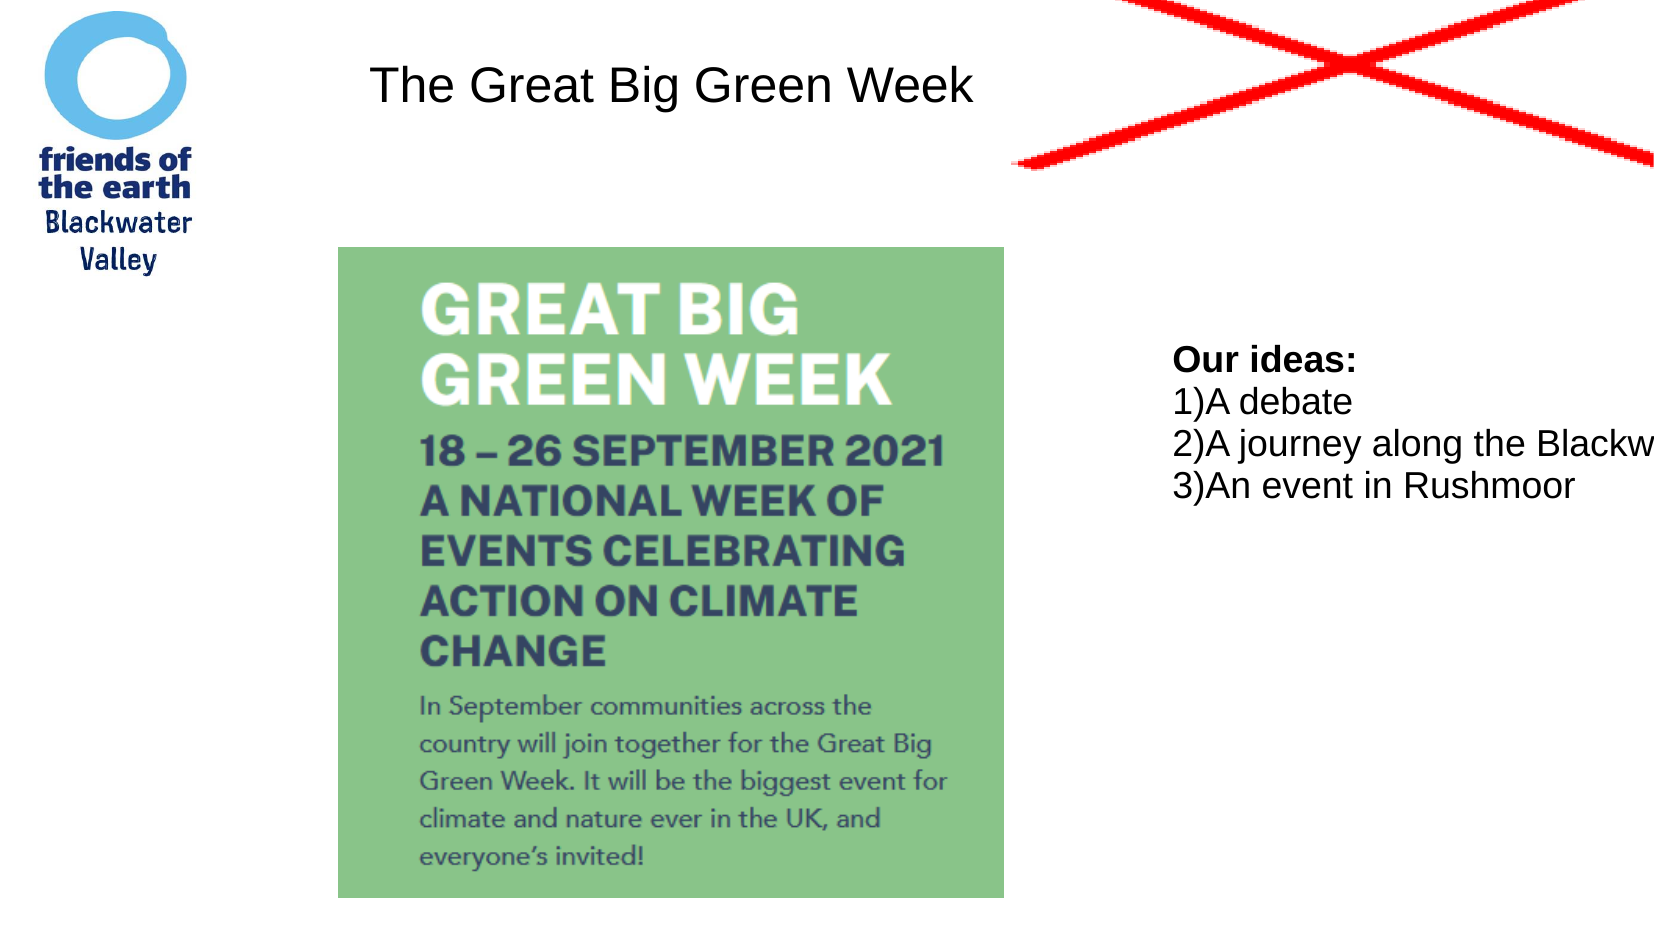

The Great Big Green Week
Our ideas:
A debate
A journey along the Blackwater Valley River Path
An event in Rushmoor